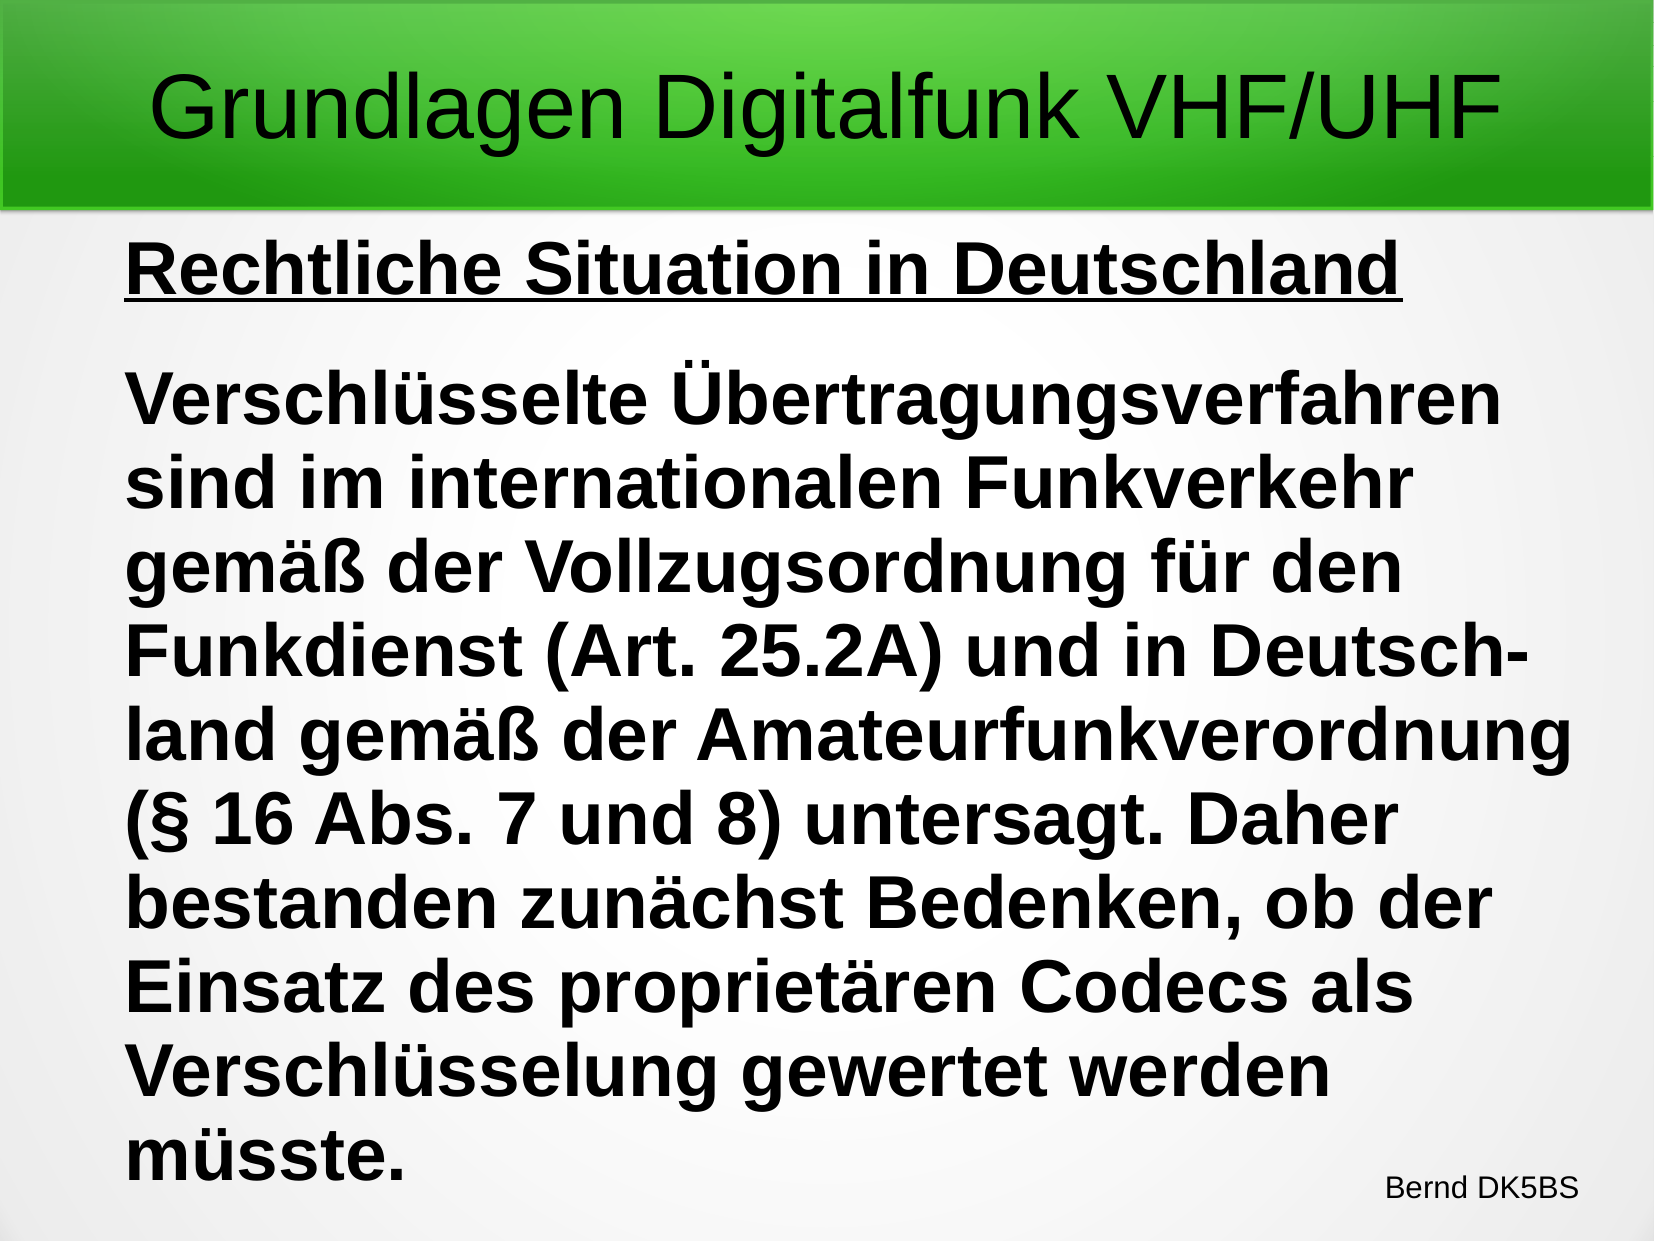

# Grundlagen Digitalfunk VHF/UHF
Rechtliche Situation in Deutschland
Verschlüsselte Übertragungsverfahren sind im internationalen Funkverkehr gemäß der Vollzugsordnung für den Funkdienst (Art. 25.2A) und in Deutsch-land gemäß der Amateurfunkverordnung (§ 16 Abs. 7 und 8) untersagt. Daher bestanden zunächst Bedenken, ob der Einsatz des proprietären Codecs als Verschlüsselung gewertet werden müsste.
Bernd DK5BS